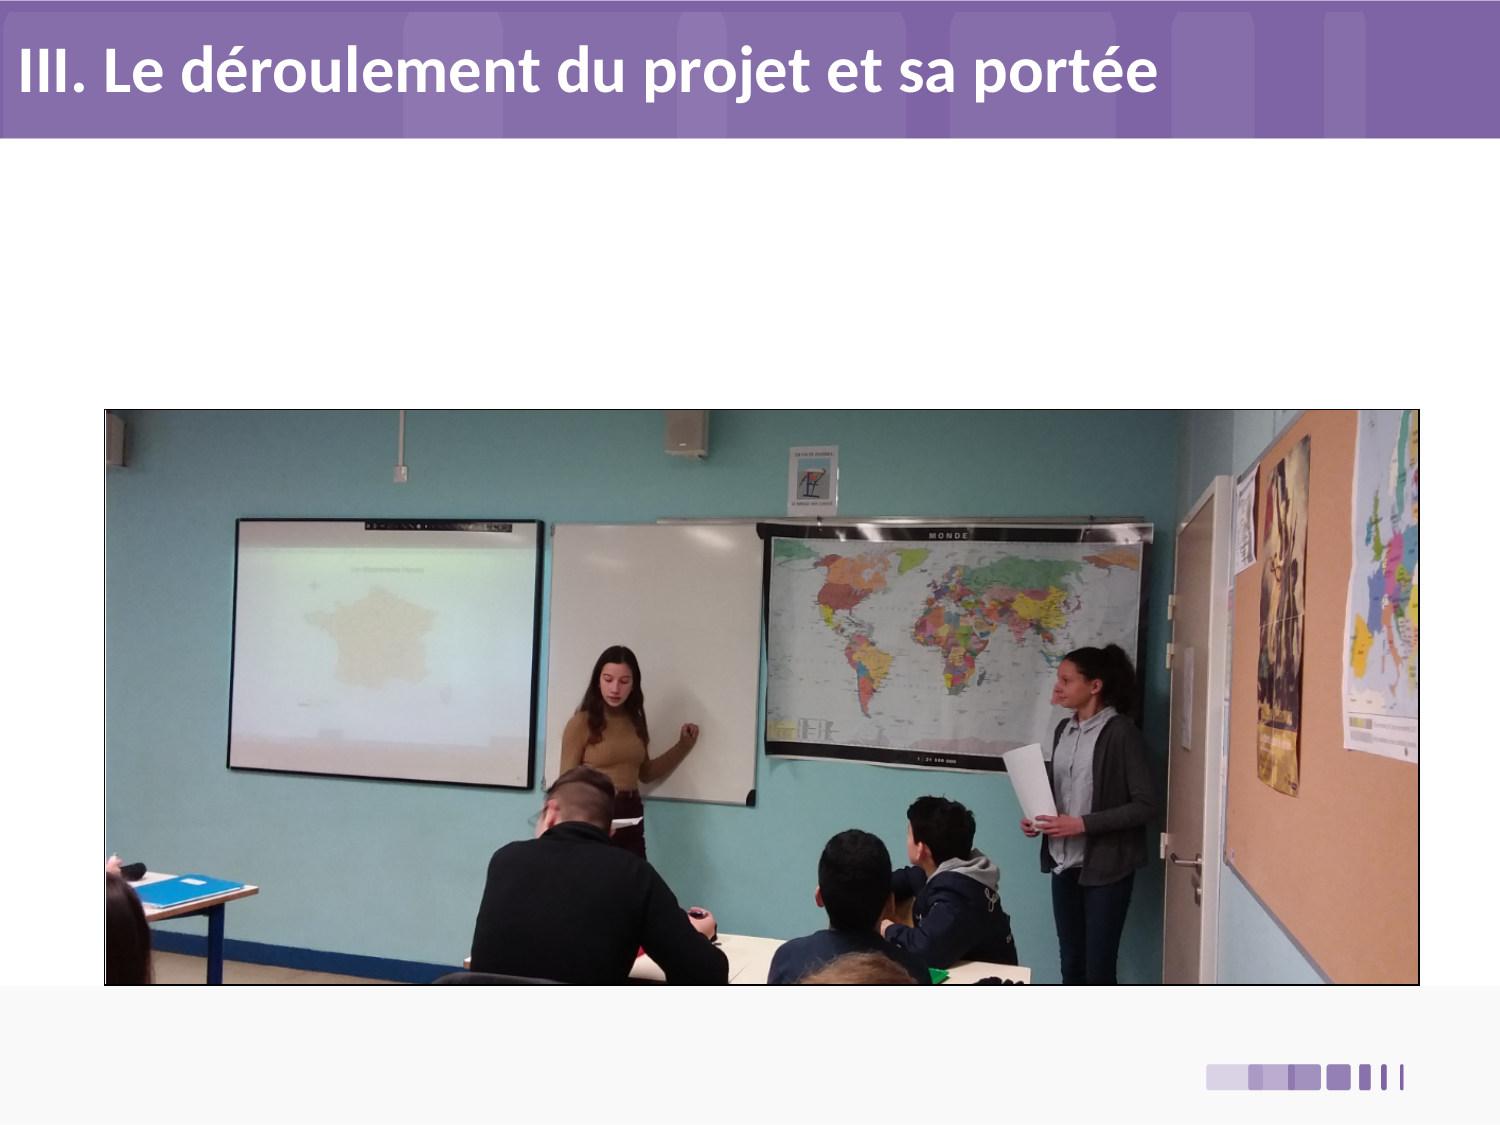

III. Le déroulement du projet et sa portée